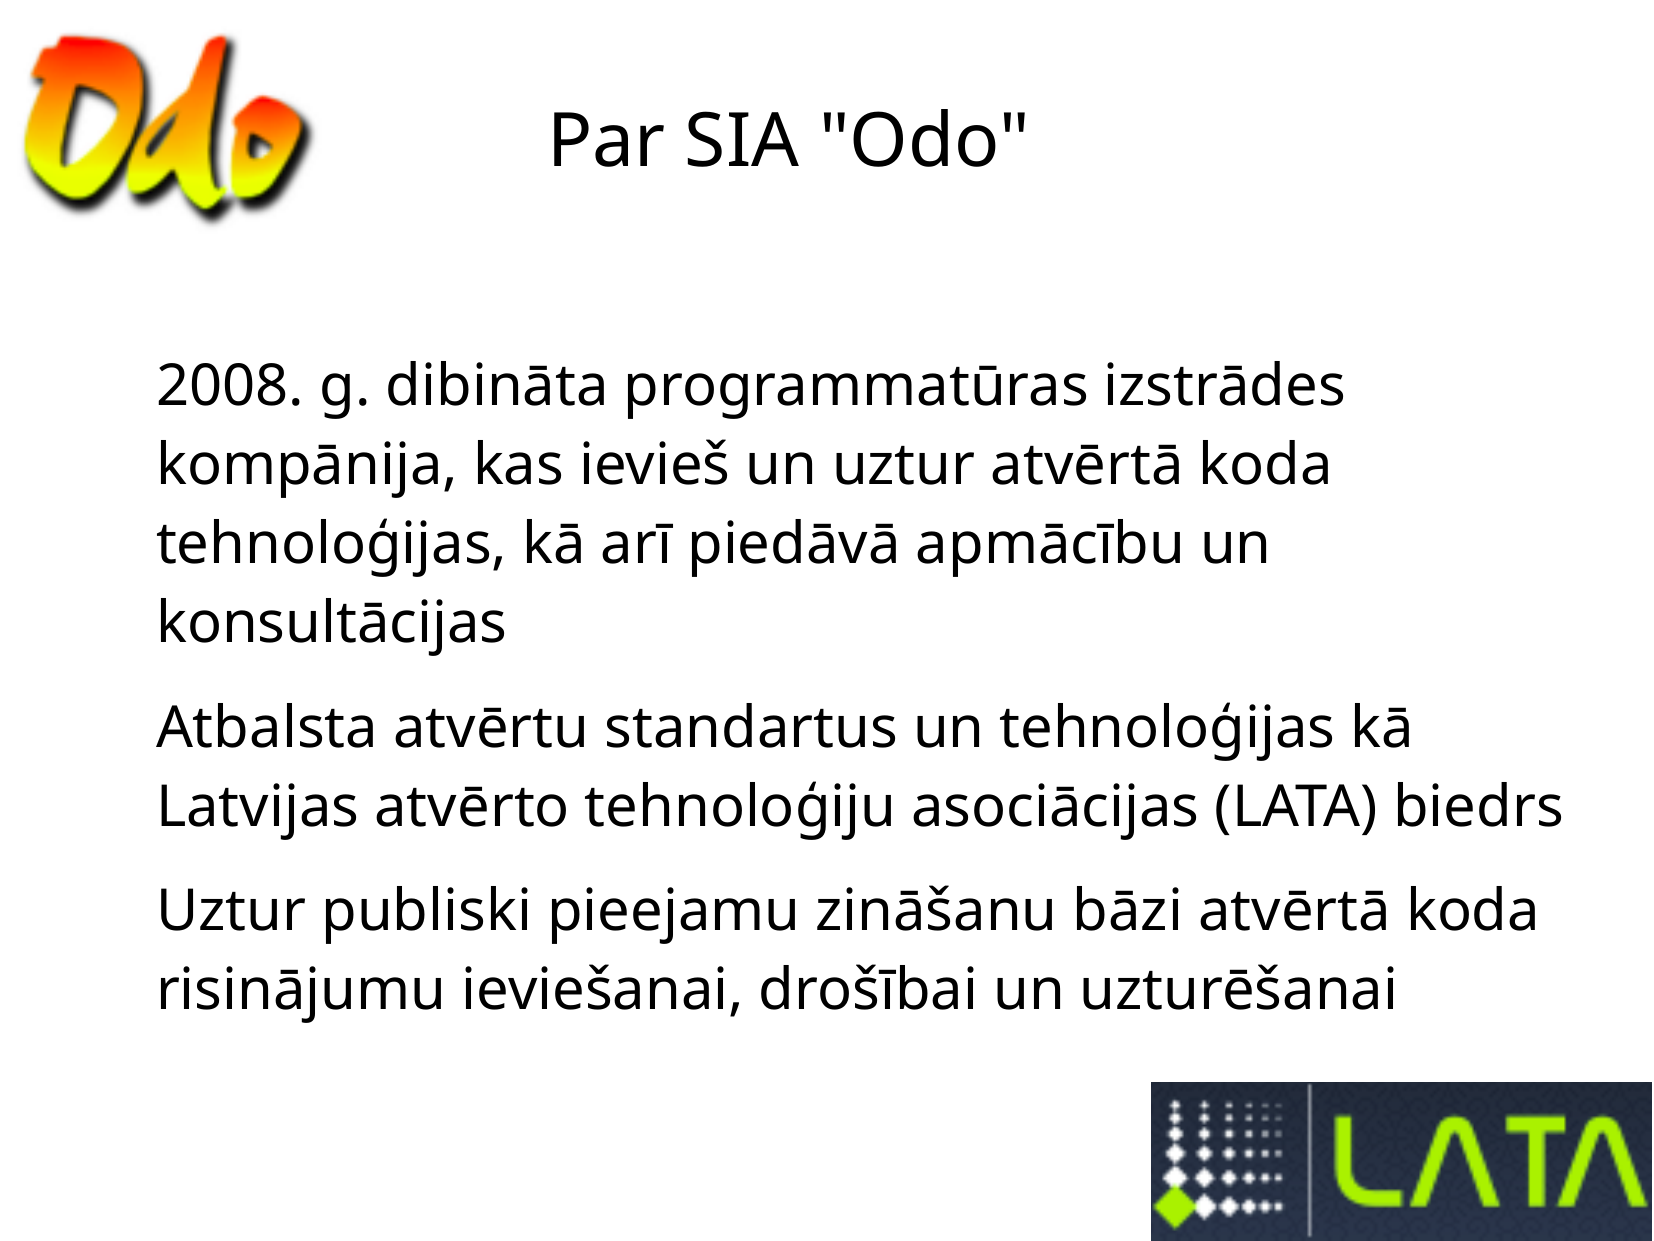

# Par SIA "Odo"
2008. g. dibināta programmatūras izstrādes kompānija, kas ievieš un uztur atvērtā koda tehnoloģijas, kā arī piedāvā apmācību un konsultācijas
Atbalsta atvērtu standartus un tehnoloģijas kā Latvijas atvērto tehnoloģiju asociācijas (LATA) biedrs
Uztur publiski pieejamu zināšanu bāzi atvērtā koda risinājumu ieviešanai, drošībai un uzturēšanai